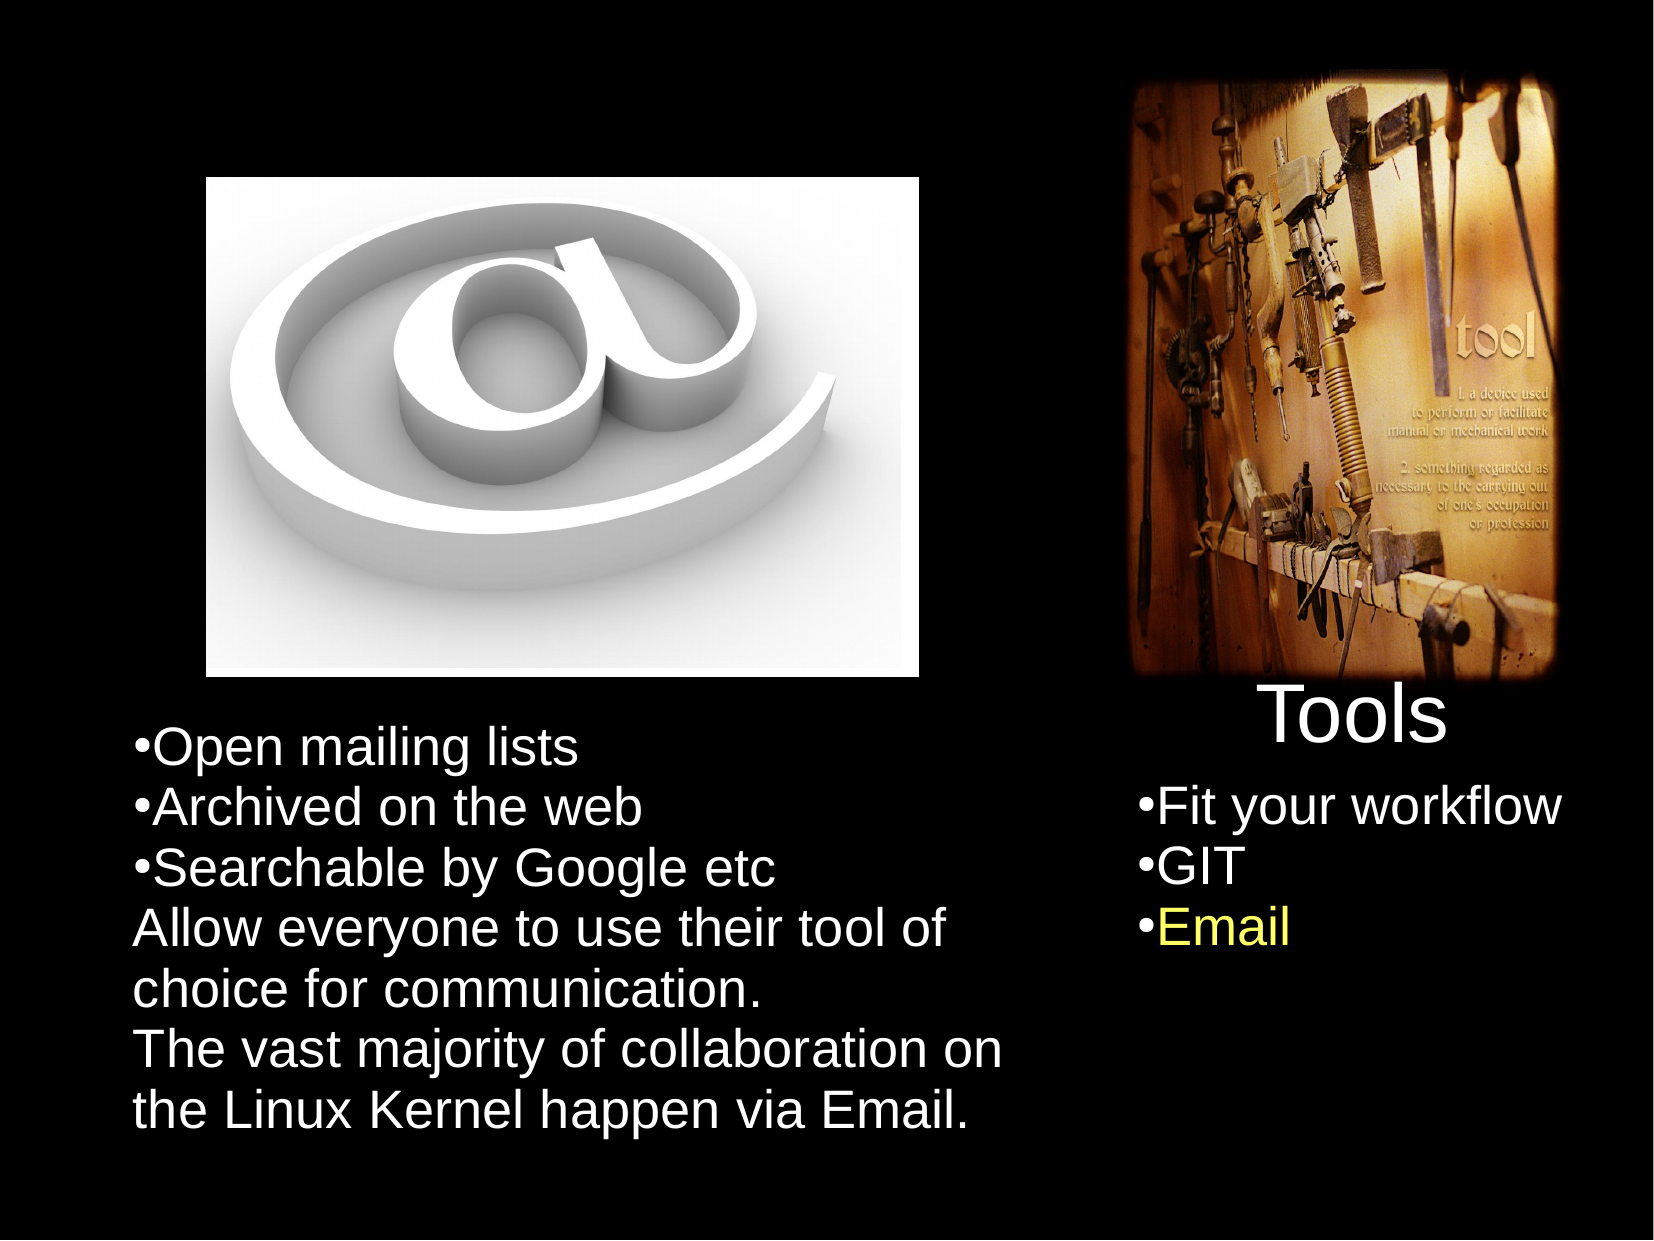

Tools
Open mailing lists
Archived on the web
Searchable by Google etc
Allow everyone to use their tool of choice for communication.
The vast majority of collaboration on the Linux Kernel happen via Email.
Fit your workflow
GIT
Email